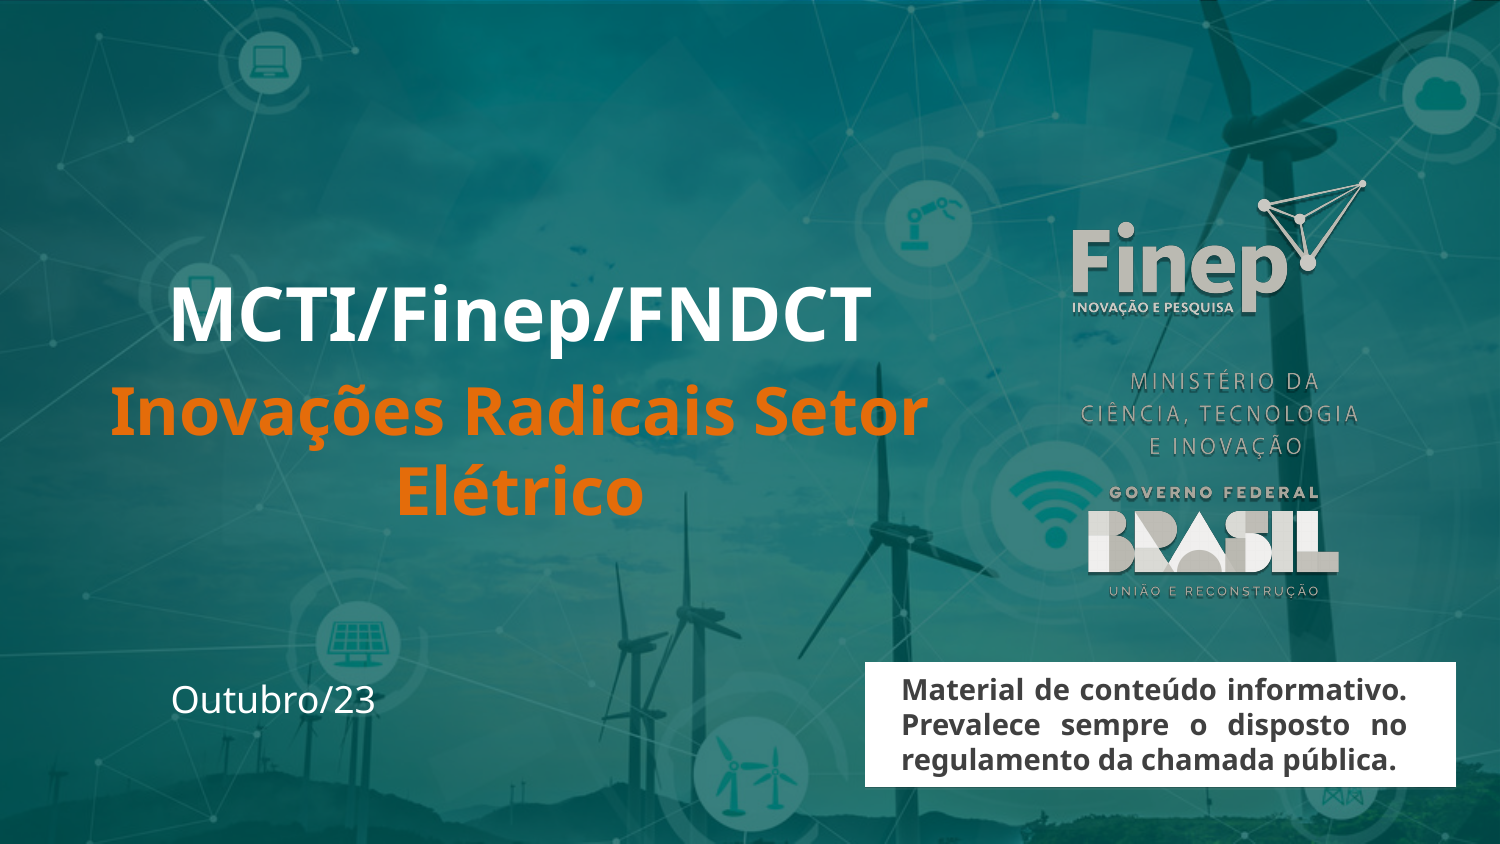

MCTI/Finep/FNDCT
Inovações Radicais Setor Elétrico
Outubro/23
Material de conteúdo informativo. Prevalece sempre o disposto no regulamento da chamada pública.